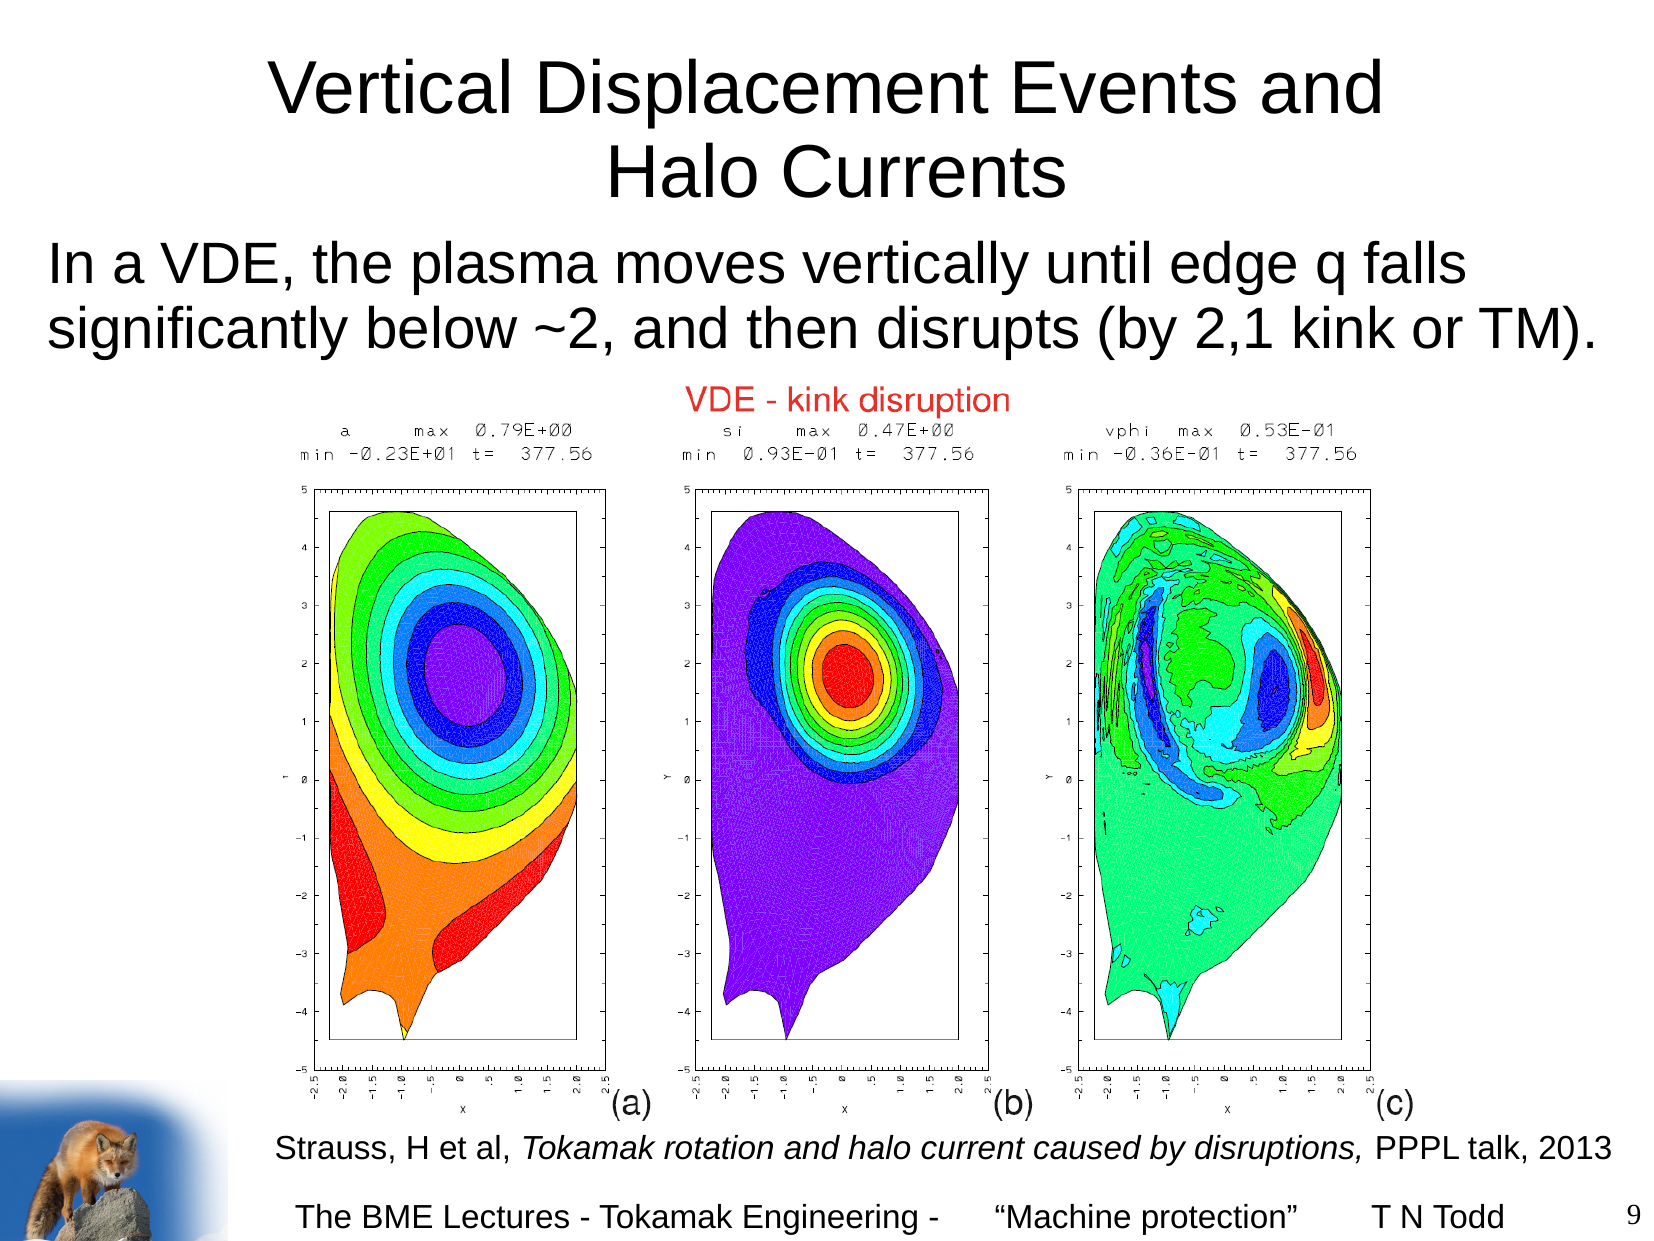

# Vertical Displacement Events and Halo Currents
In a VDE, the plasma moves vertically until edge q falls significantly below ~2, and then disrupts (by 2,1 kink or TM).
Strauss, H et al, Tokamak rotation and halo current caused by disruptions, PPPL talk, 2013
9